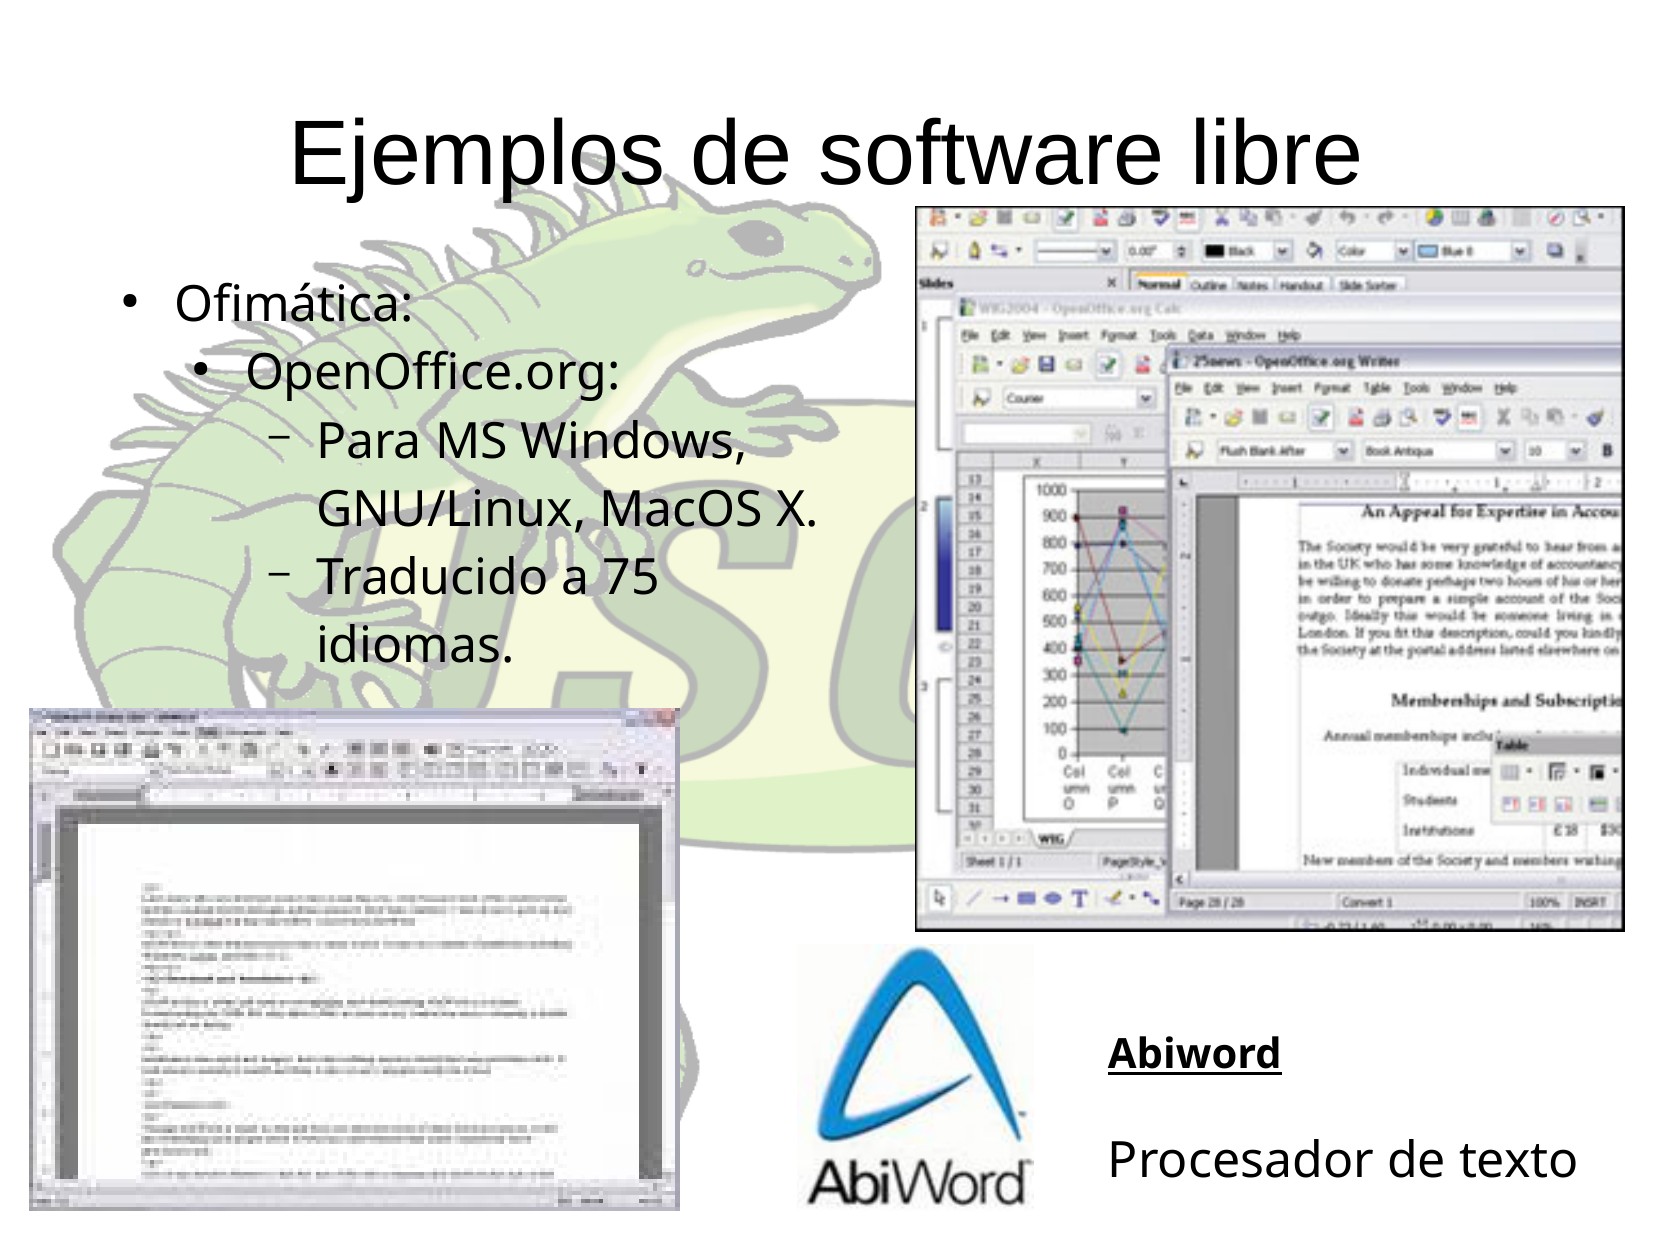

# Ejemplos de software libre
Ofimática:
OpenOffice.org:
Para MS Windows, GNU/Linux, MacOS X.
Traducido a 75 idiomas.
Abiword
Procesador de texto